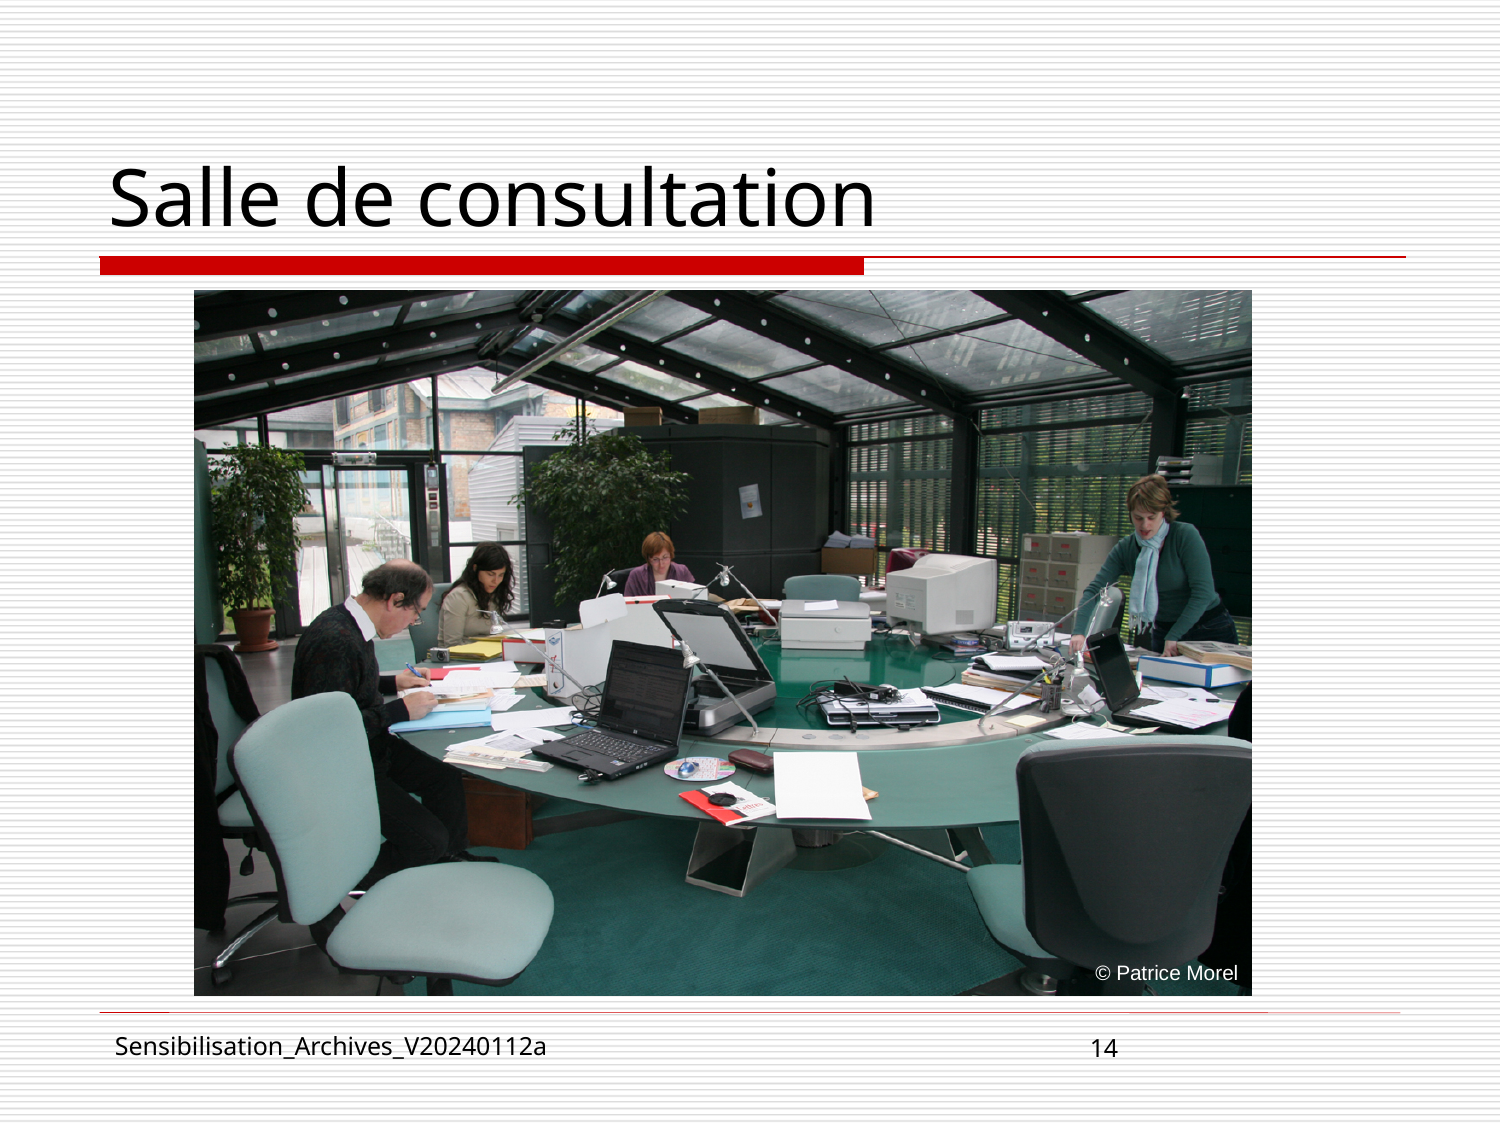

# Salle de consultation
© Patrice Morel
Sensibilisation_Archives_V20240112a